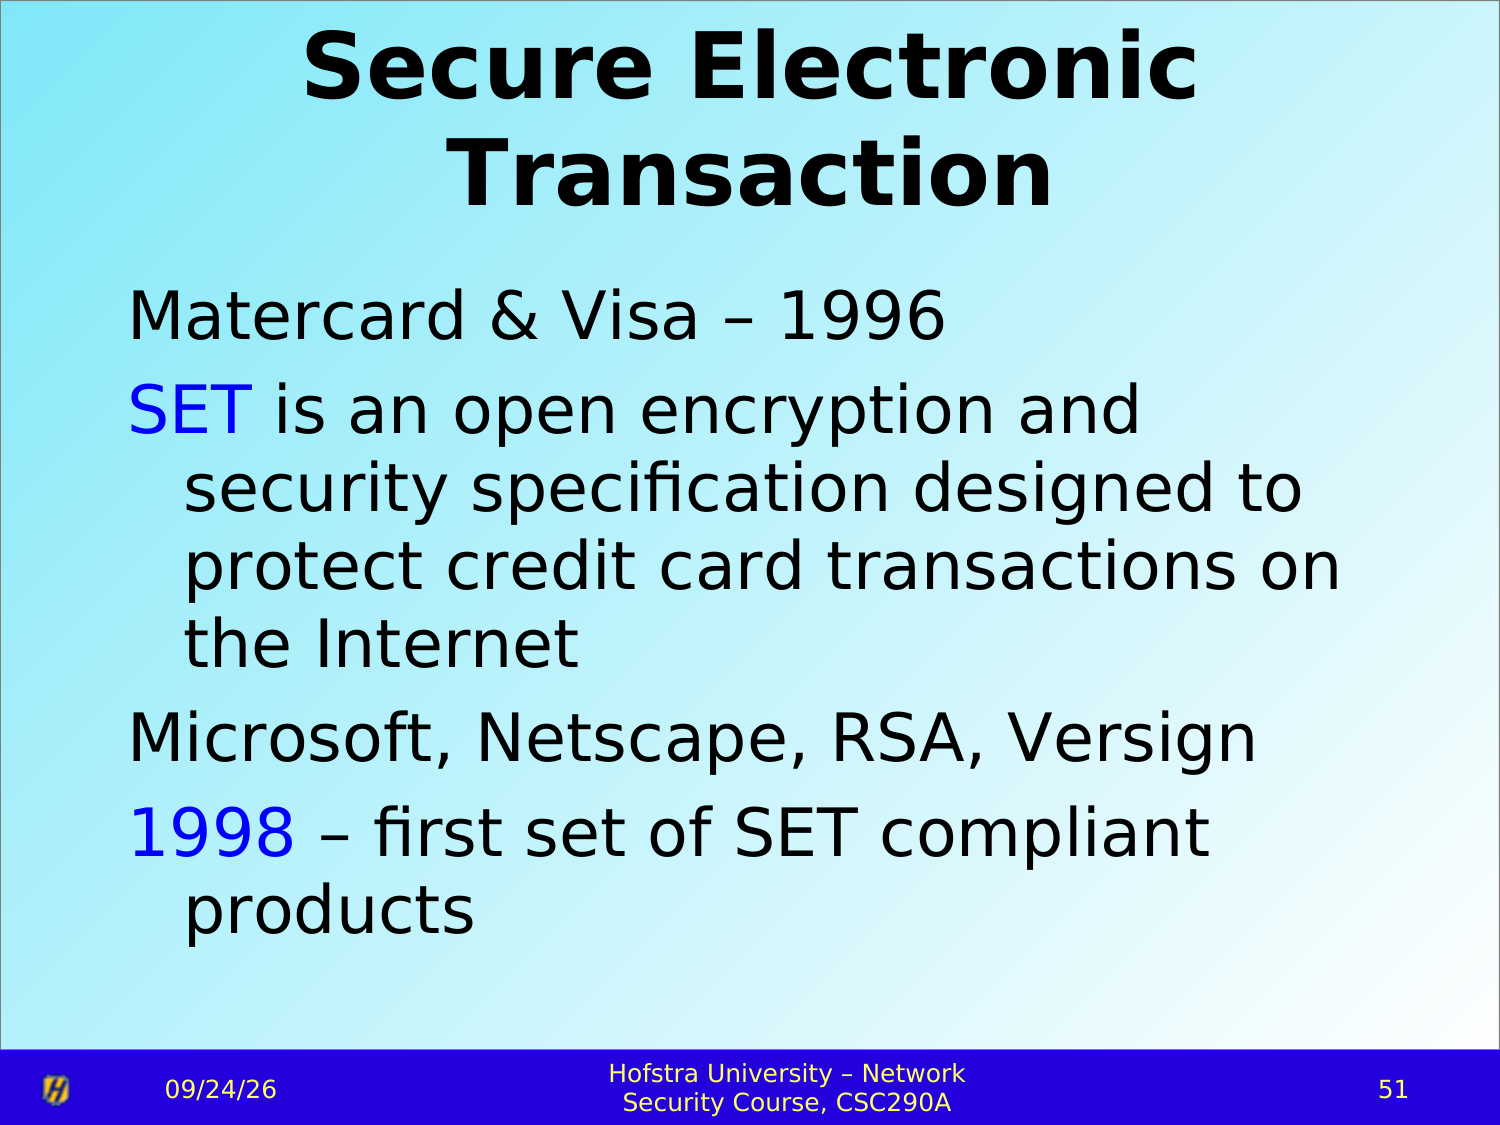

# Secure Electronic Transaction
Matercard & Visa – 1996
SET is an open encryption and security specification designed to protect credit card transactions on the Internet
Microsoft, Netscape, RSA, Versign
1998 – first set of SET compliant products
51